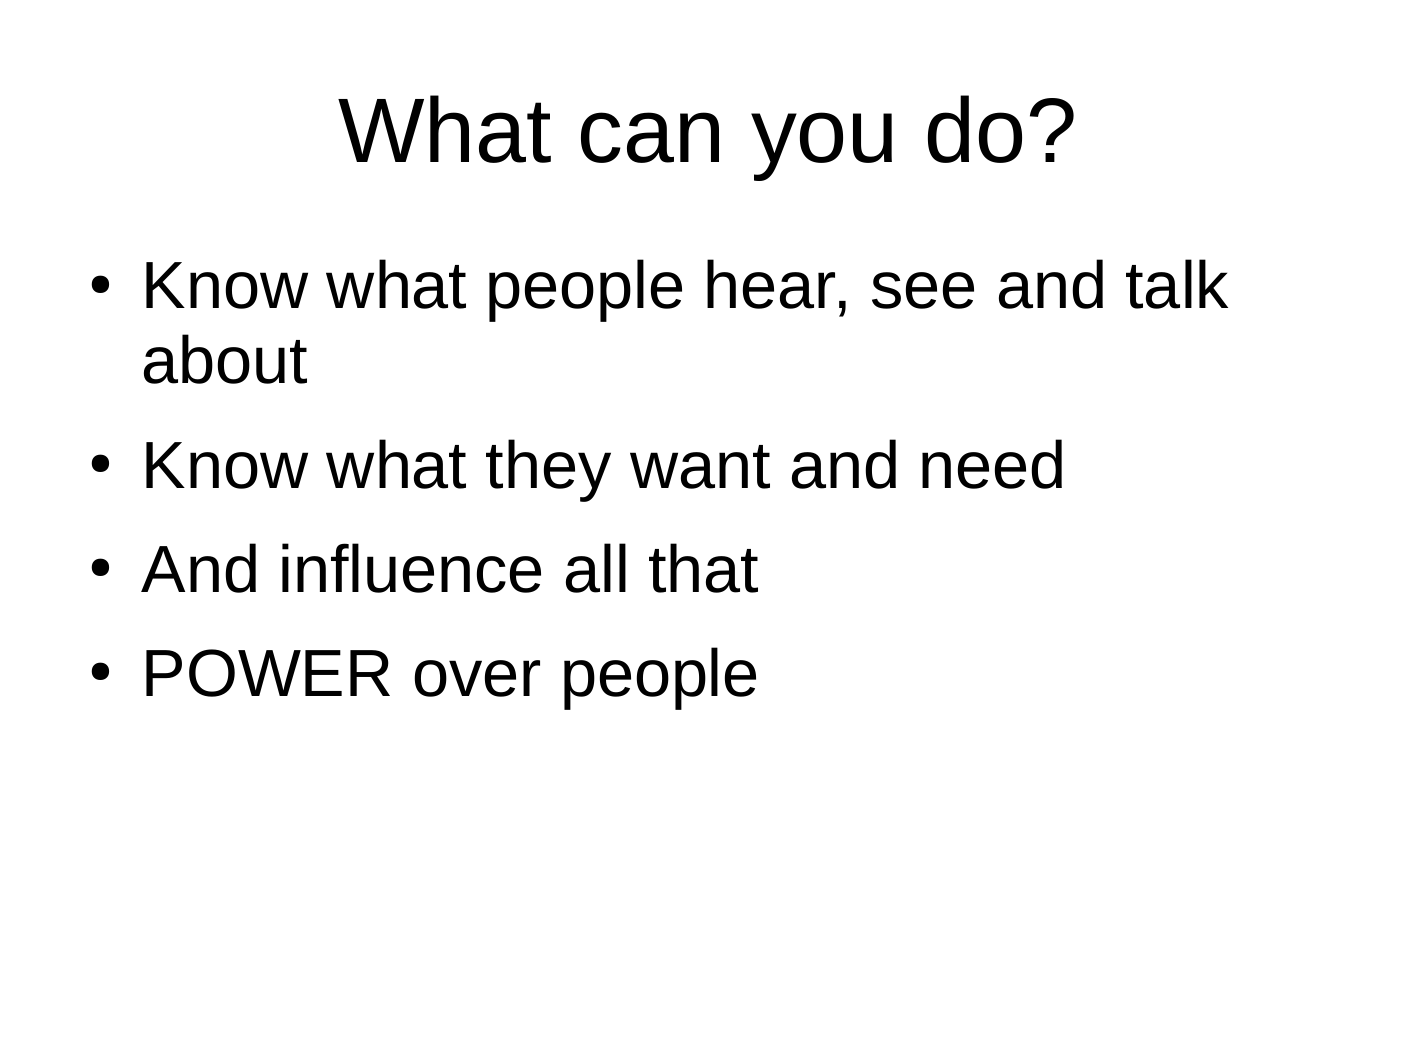

# What can you do?
Know what people hear, see and talk about
Know what they want and need
And influence all that
POWER over people